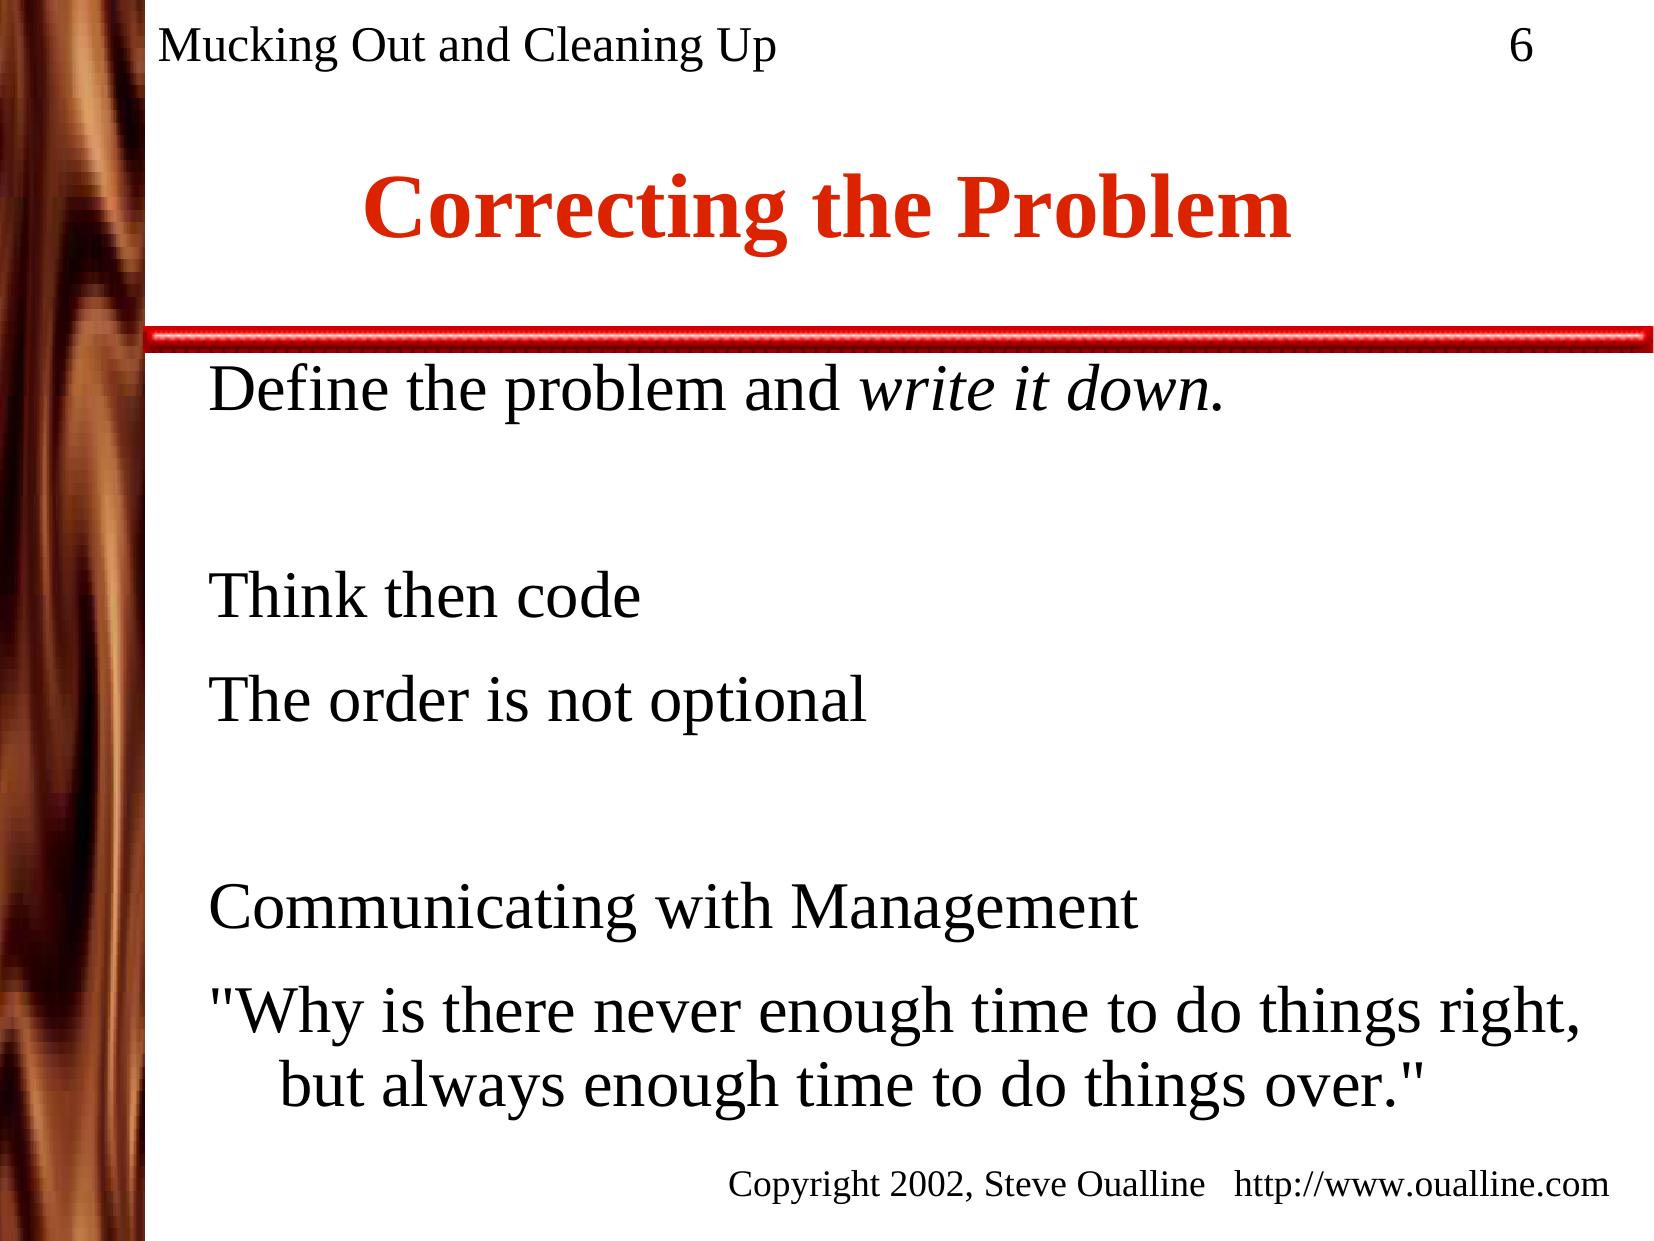

# Correcting the Problem
Define the problem and write it down.
Think then code
The order is not optional
Communicating with Management
"Why is there never enough time to do things right, but always enough time to do things over."